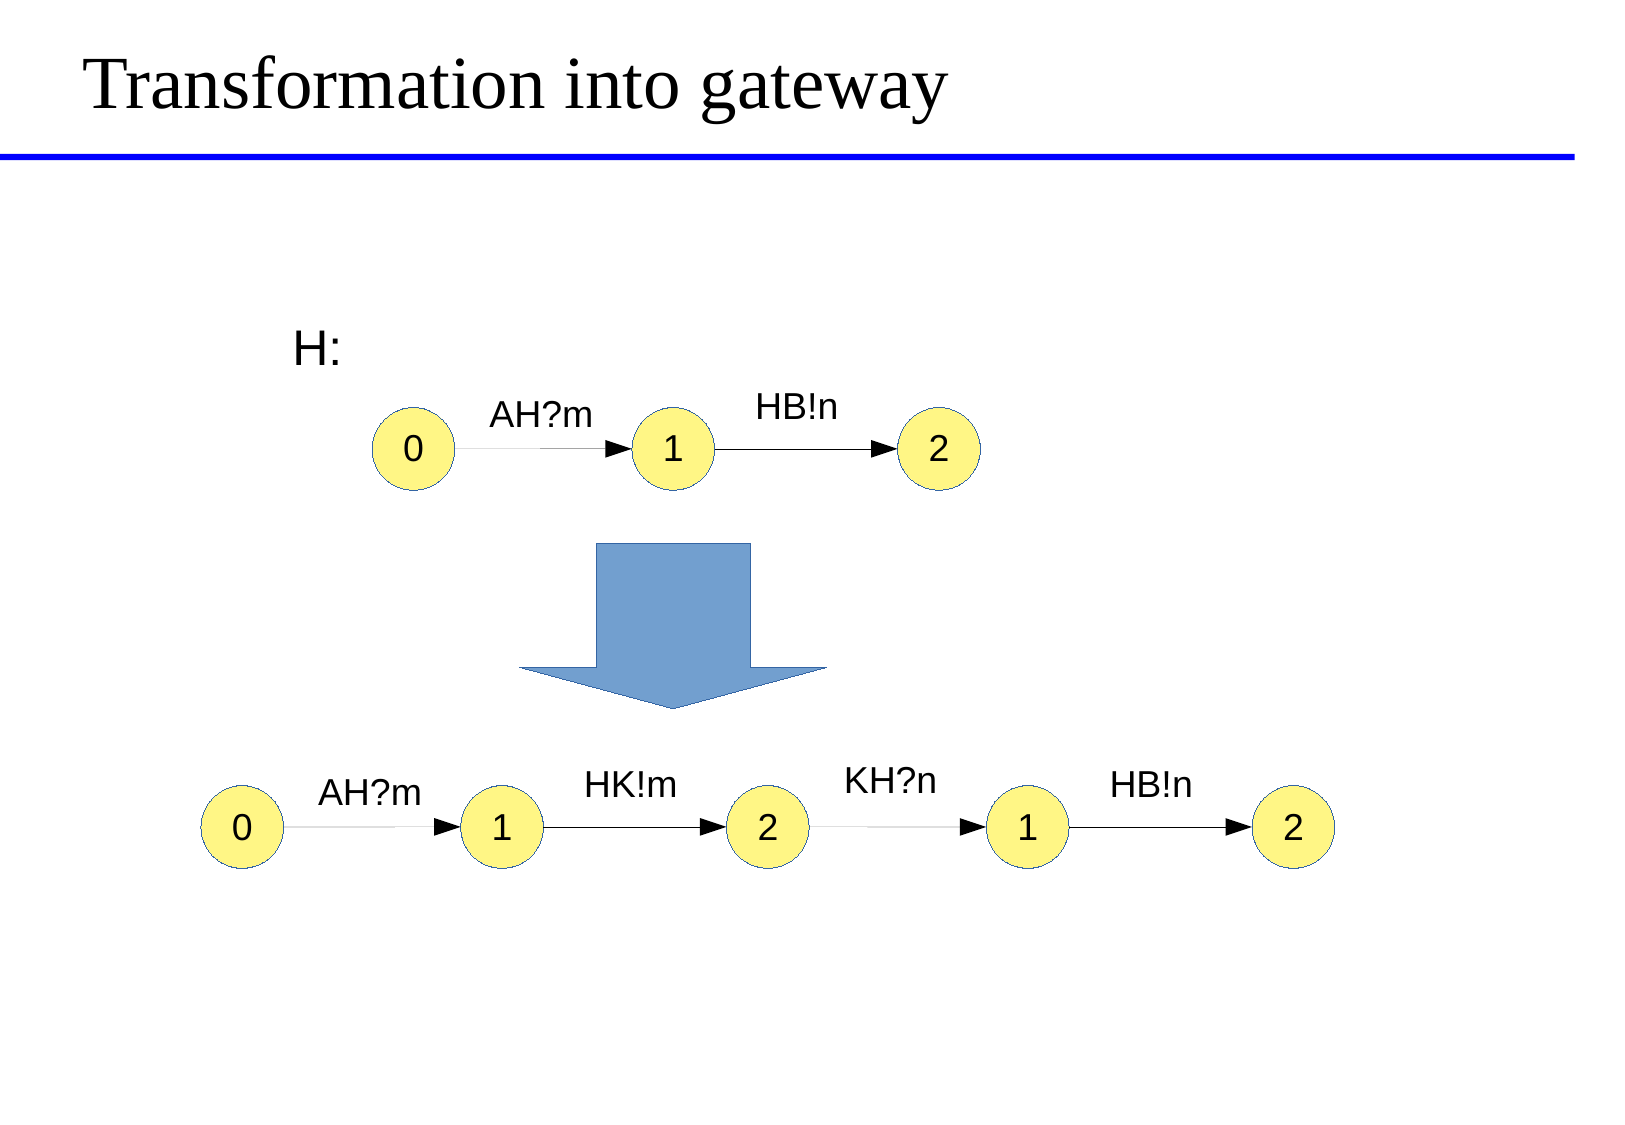

# Transformation into gateway
H:
HB!n
AH?m
1
2
0
KH?n
HK!m
HB!n
AH?m
1
2
0
1
2